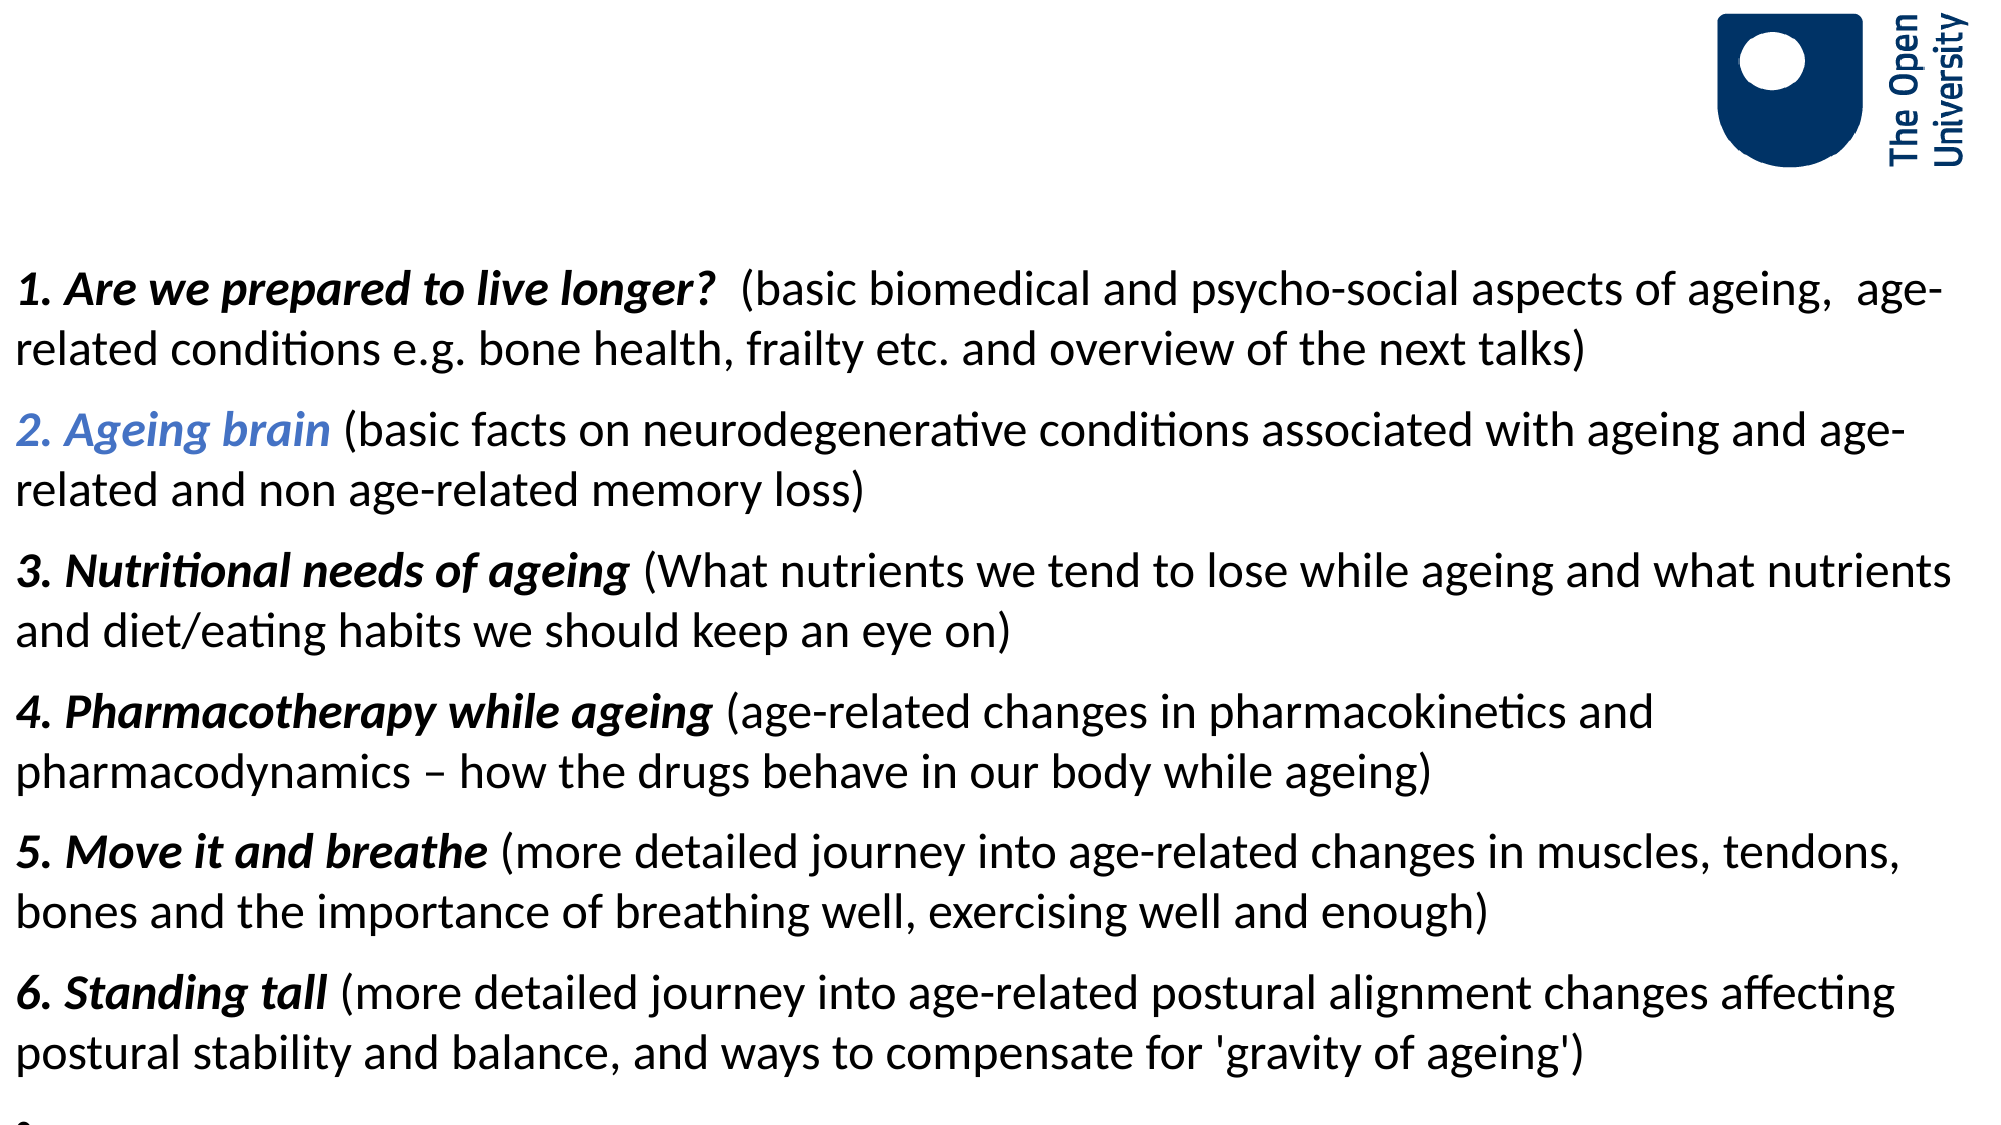

# 1. Are we prepared to live longer? (basic biomedical and psycho-social aspects of ageing, age-related conditions e.g. bone health, frailty etc. and overview of the next talks)
2. Ageing brain (basic facts on neurodegenerative conditions associated with ageing and age-related and non age-related memory loss)
3. Nutritional needs of ageing (What nutrients we tend to lose while ageing and what nutrients and diet/eating habits we should keep an eye on)
4. Pharmacotherapy while ageing (age-related changes in pharmacokinetics and pharmacodynamics – how the drugs behave in our body while ageing)
5. Move it and breathe (more detailed journey into age-related changes in muscles, tendons, bones and the importance of breathing well, exercising well and enough)
6. Standing tall (more detailed journey into age-related postural alignment changes affecting postural stability and balance, and ways to compensate for 'gravity of ageing')